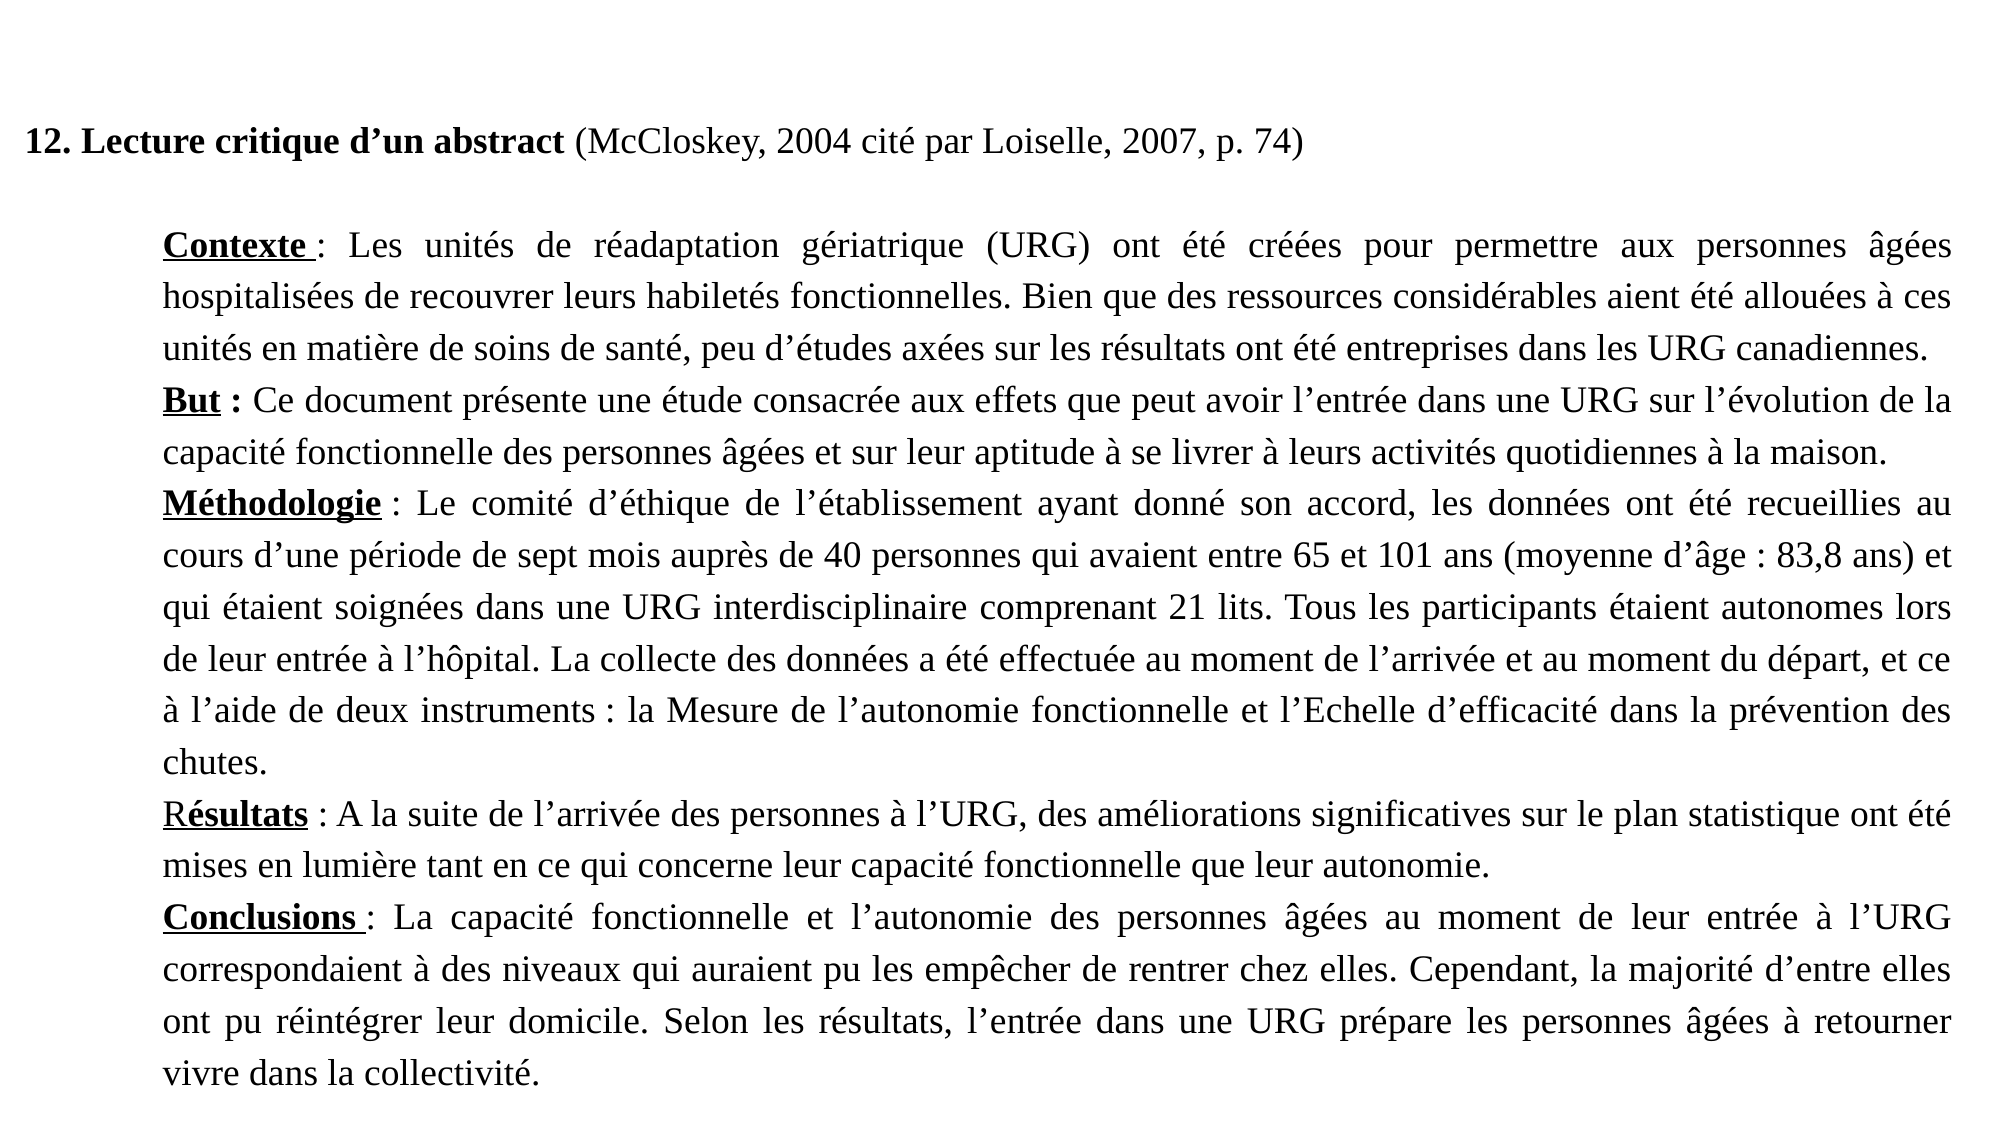

12. Lecture critique d’un abstract (McCloskey, 2004 cité par Loiselle, 2007, p. 74)
Contexte : Les unités de réadaptation gériatrique (URG) ont été créées pour permettre aux personnes âgées hospitalisées de recouvrer leurs habiletés fonctionnelles. Bien que des ressources considérables aient été allouées à ces unités en matière de soins de santé, peu d’études axées sur les résultats ont été entreprises dans les URG canadiennes.
But : Ce document présente une étude consacrée aux effets que peut avoir l’entrée dans une URG sur l’évolution de la capacité fonctionnelle des personnes âgées et sur leur aptitude à se livrer à leurs activités quotidiennes à la maison.
Méthodologie : Le comité d’éthique de l’établissement ayant donné son accord, les données ont été recueillies au cours d’une période de sept mois auprès de 40 personnes qui avaient entre 65 et 101 ans (moyenne d’âge : 83,8 ans) et qui étaient soignées dans une URG interdisciplinaire comprenant 21 lits. Tous les participants étaient autonomes lors de leur entrée à l’hôpital. La collecte des données a été effectuée au moment de l’arrivée et au moment du départ, et ce à l’aide de deux instruments : la Mesure de l’autonomie fonctionnelle et l’Echelle d’efficacité dans la prévention des chutes.
Résultats : A la suite de l’arrivée des personnes à l’URG, des améliorations significatives sur le plan statistique ont été mises en lumière tant en ce qui concerne leur capacité fonctionnelle que leur autonomie.
Conclusions : La capacité fonctionnelle et l’autonomie des personnes âgées au moment de leur entrée à l’URG correspondaient à des niveaux qui auraient pu les empêcher de rentrer chez elles. Cependant, la majorité d’entre elles ont pu réintégrer leur domicile. Selon les résultats, l’entrée dans une URG prépare les personnes âgées à retourner vivre dans la collectivité.